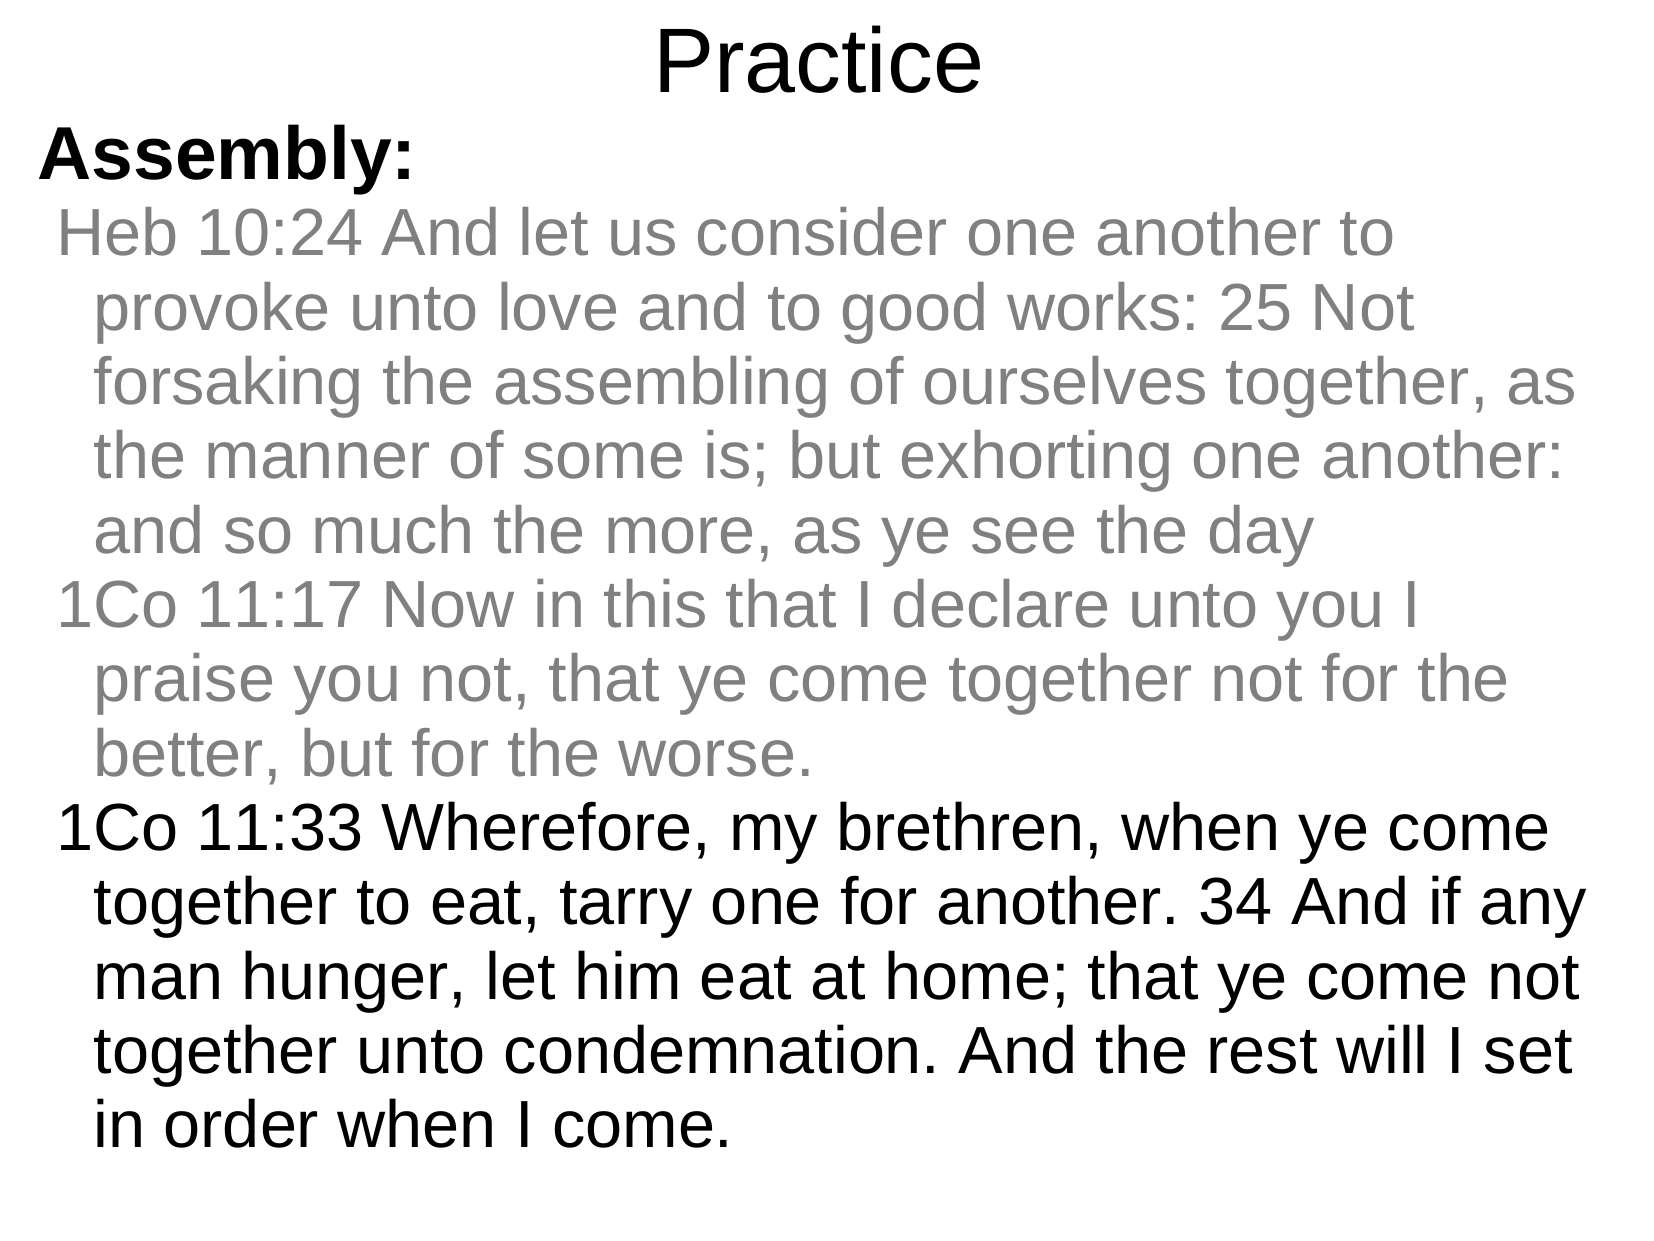

# Practice
Assembly:
 Heb 10:24 And let us consider one another to provoke unto love and to good works: 25 Not forsaking the assembling of ourselves together, as the manner of some is; but exhorting one another: and so much the more, as ye see the day
 1Co 11:17 Now in this that I declare unto you I praise you not, that ye come together not for the better, but for the worse.
 1Co 11:33 Wherefore, my brethren, when ye come together to eat, tarry one for another. 34 And if any man hunger, let him eat at home; that ye come not together unto condemnation. And the rest will I set in order when I come.